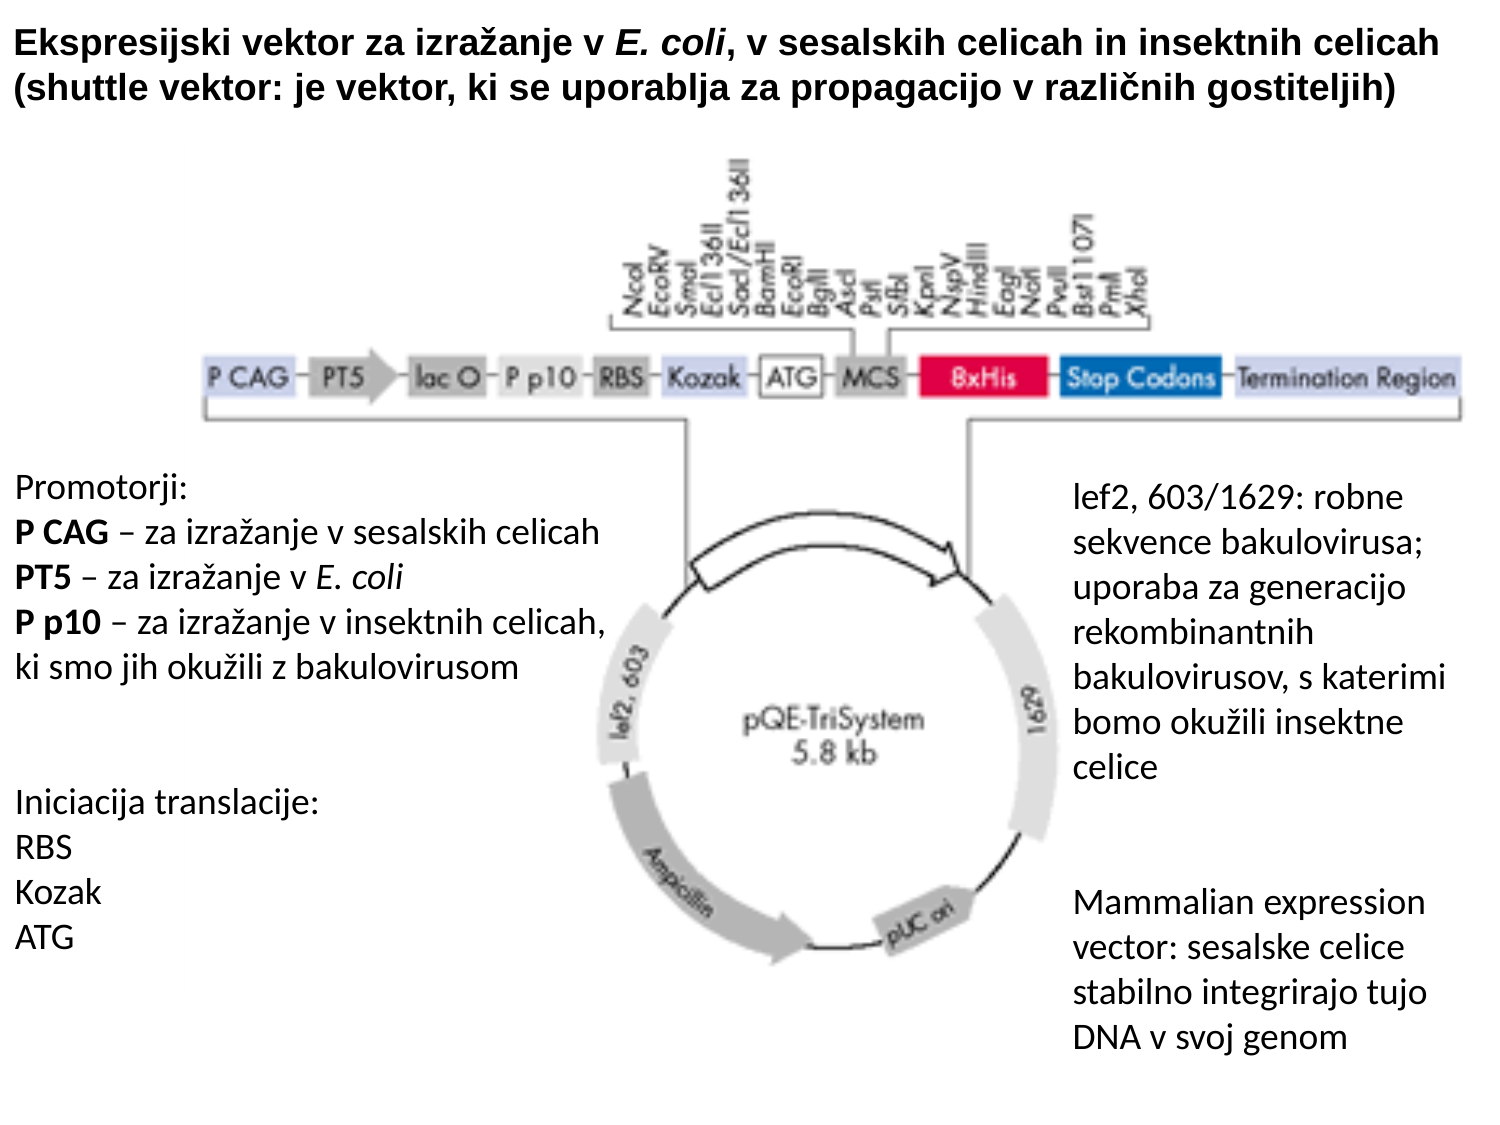

Ekspresijski vektor za izražanje v E. coli, v sesalskih celicah in insektnih celicah
(shuttle vektor: je vektor, ki se uporablja za propagacijo v različnih gostiteljih)
Promotorji:
P CAG – za izražanje v sesalskih celicah
PT5 – za izražanje v E. coli
P p10 – za izražanje v insektnih celicah,
ki smo jih okužili z bakulovirusom
Iniciacija translacije:
RBS
Kozak
ATG
lef2, 603/1629: robne
sekvence bakulovirusa;
uporaba za generacijo
rekombinantnih
bakulovirusov, s katerimi
bomo okužili insektne
celice
Mammalian expression
vector: sesalske celice
stabilno integrirajo tujo
DNA v svoj genom